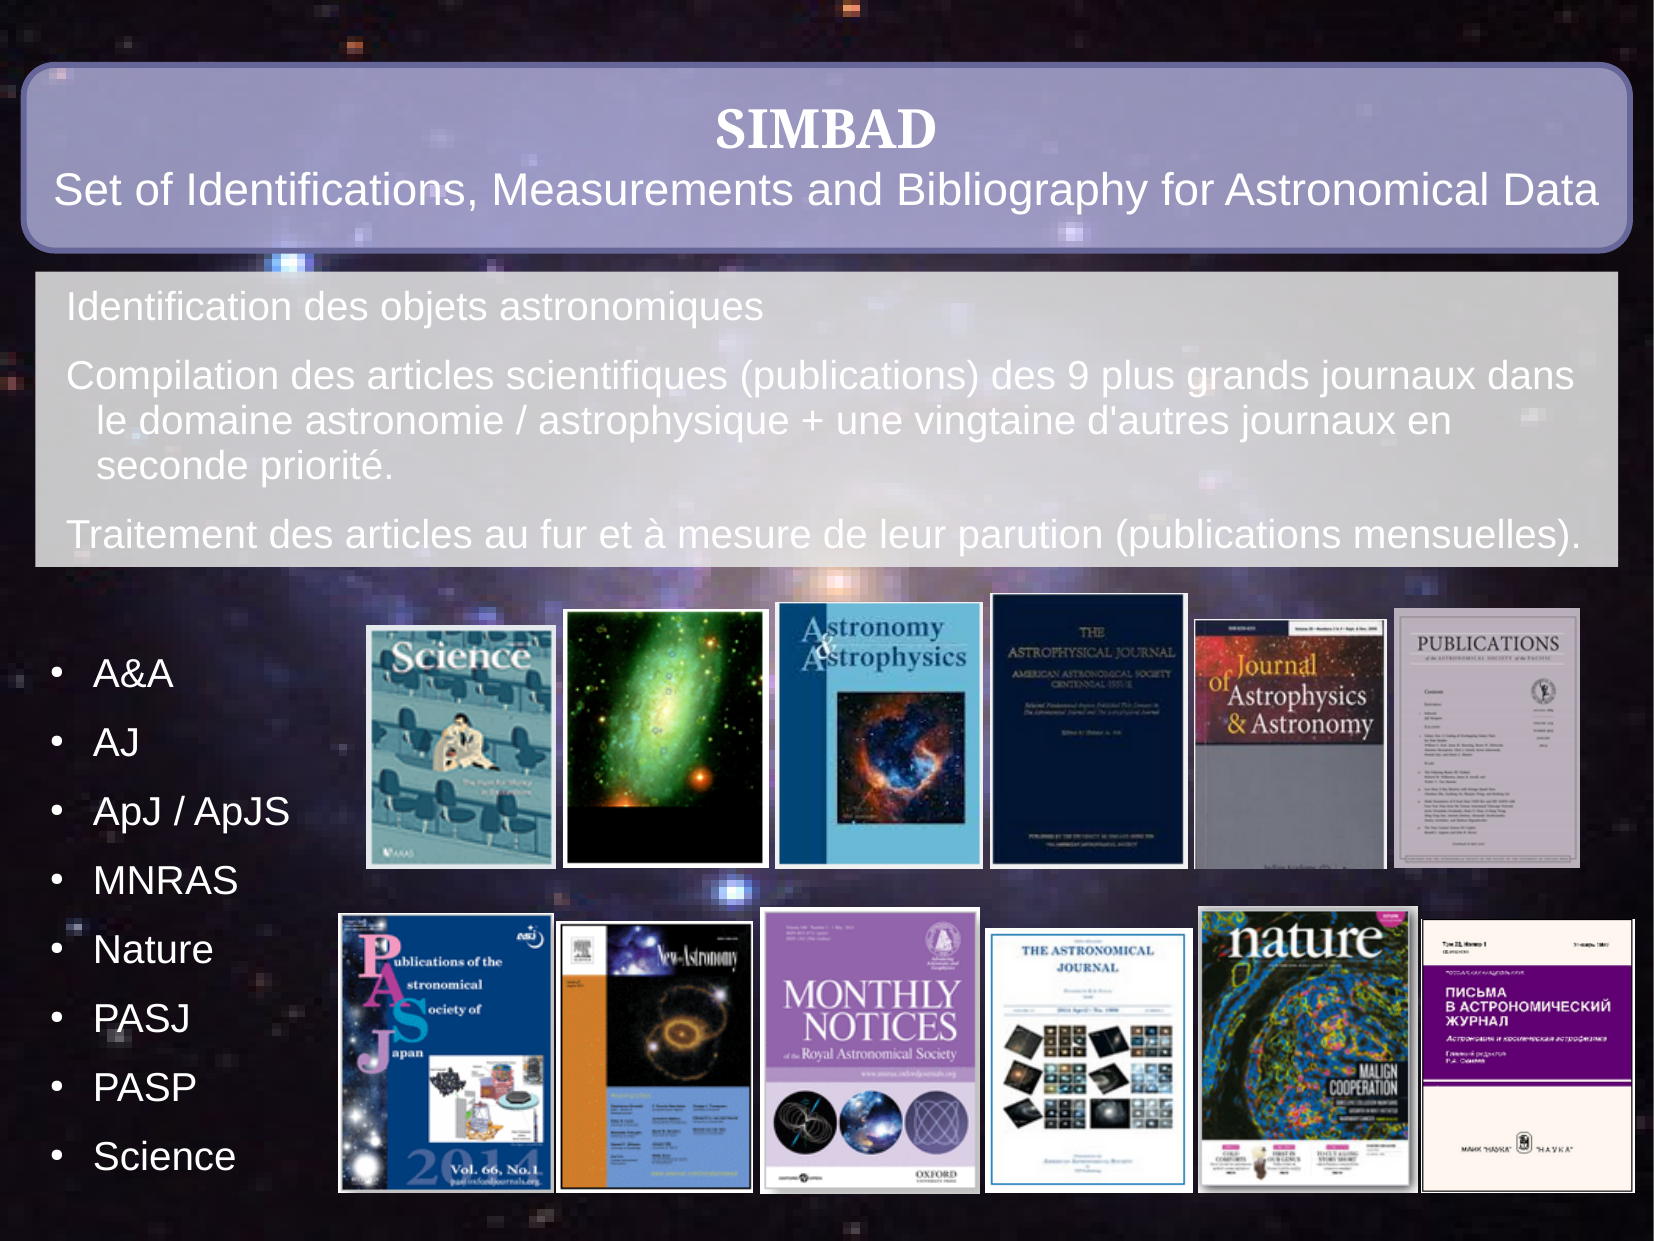

# SIMBAD Set of Identifications, Measurements and Bibliography for Astronomical Data
Identification des objets astronomiques
Compilation des articles scientifiques (publications) des 9 plus grands journaux dans le domaine astronomie / astrophysique + une vingtaine d'autres journaux en seconde priorité.
Traitement des articles au fur et à mesure de leur parution (publications mensuelles).
A&A
AJ
ApJ / ApJS
MNRAS
Nature
PASJ
PASP
Science